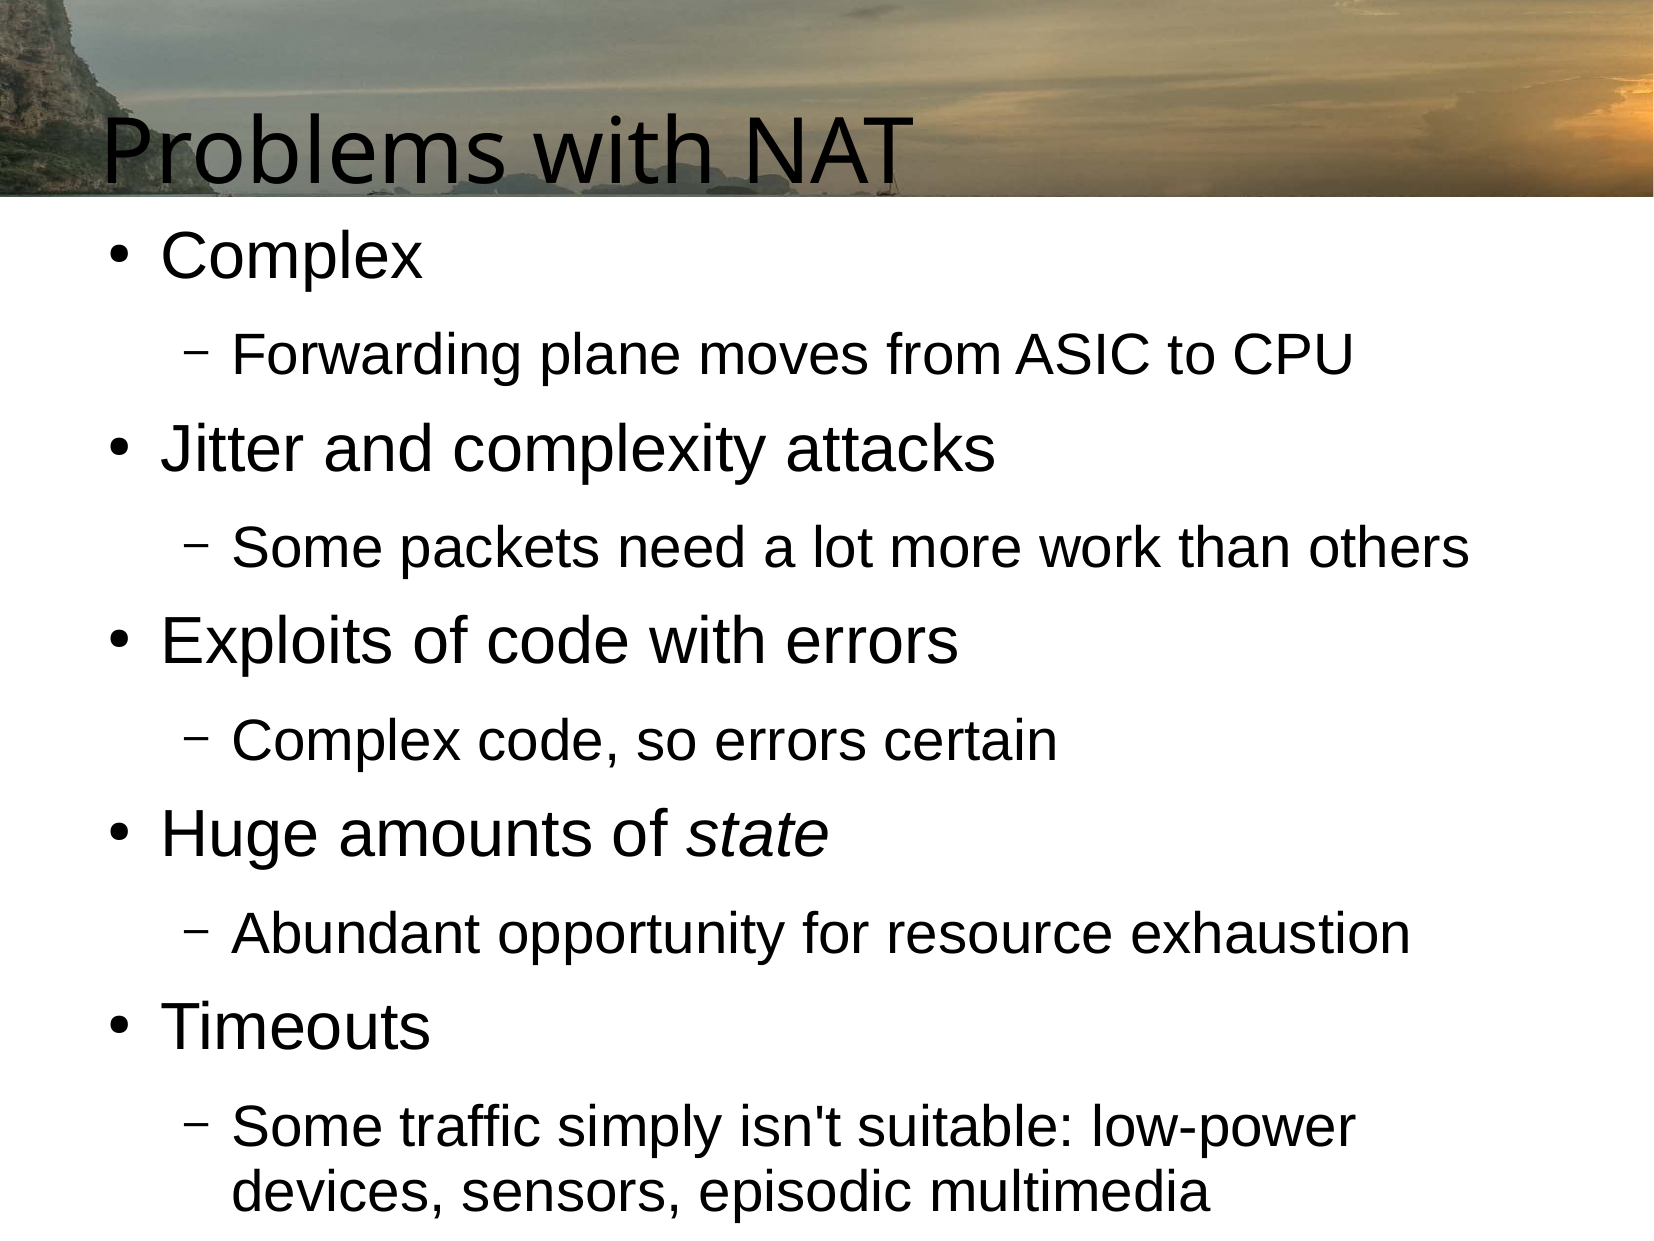

# Problems with NAT
Complex
Forwarding plane moves from ASIC to CPU
Jitter and complexity attacks
Some packets need a lot more work than others
Exploits of code with errors
Complex code, so errors certain
Huge amounts of state
Abundant opportunity for resource exhaustion
Timeouts
Some traffic simply isn't suitable: low-power devices, sensors, episodic multimedia